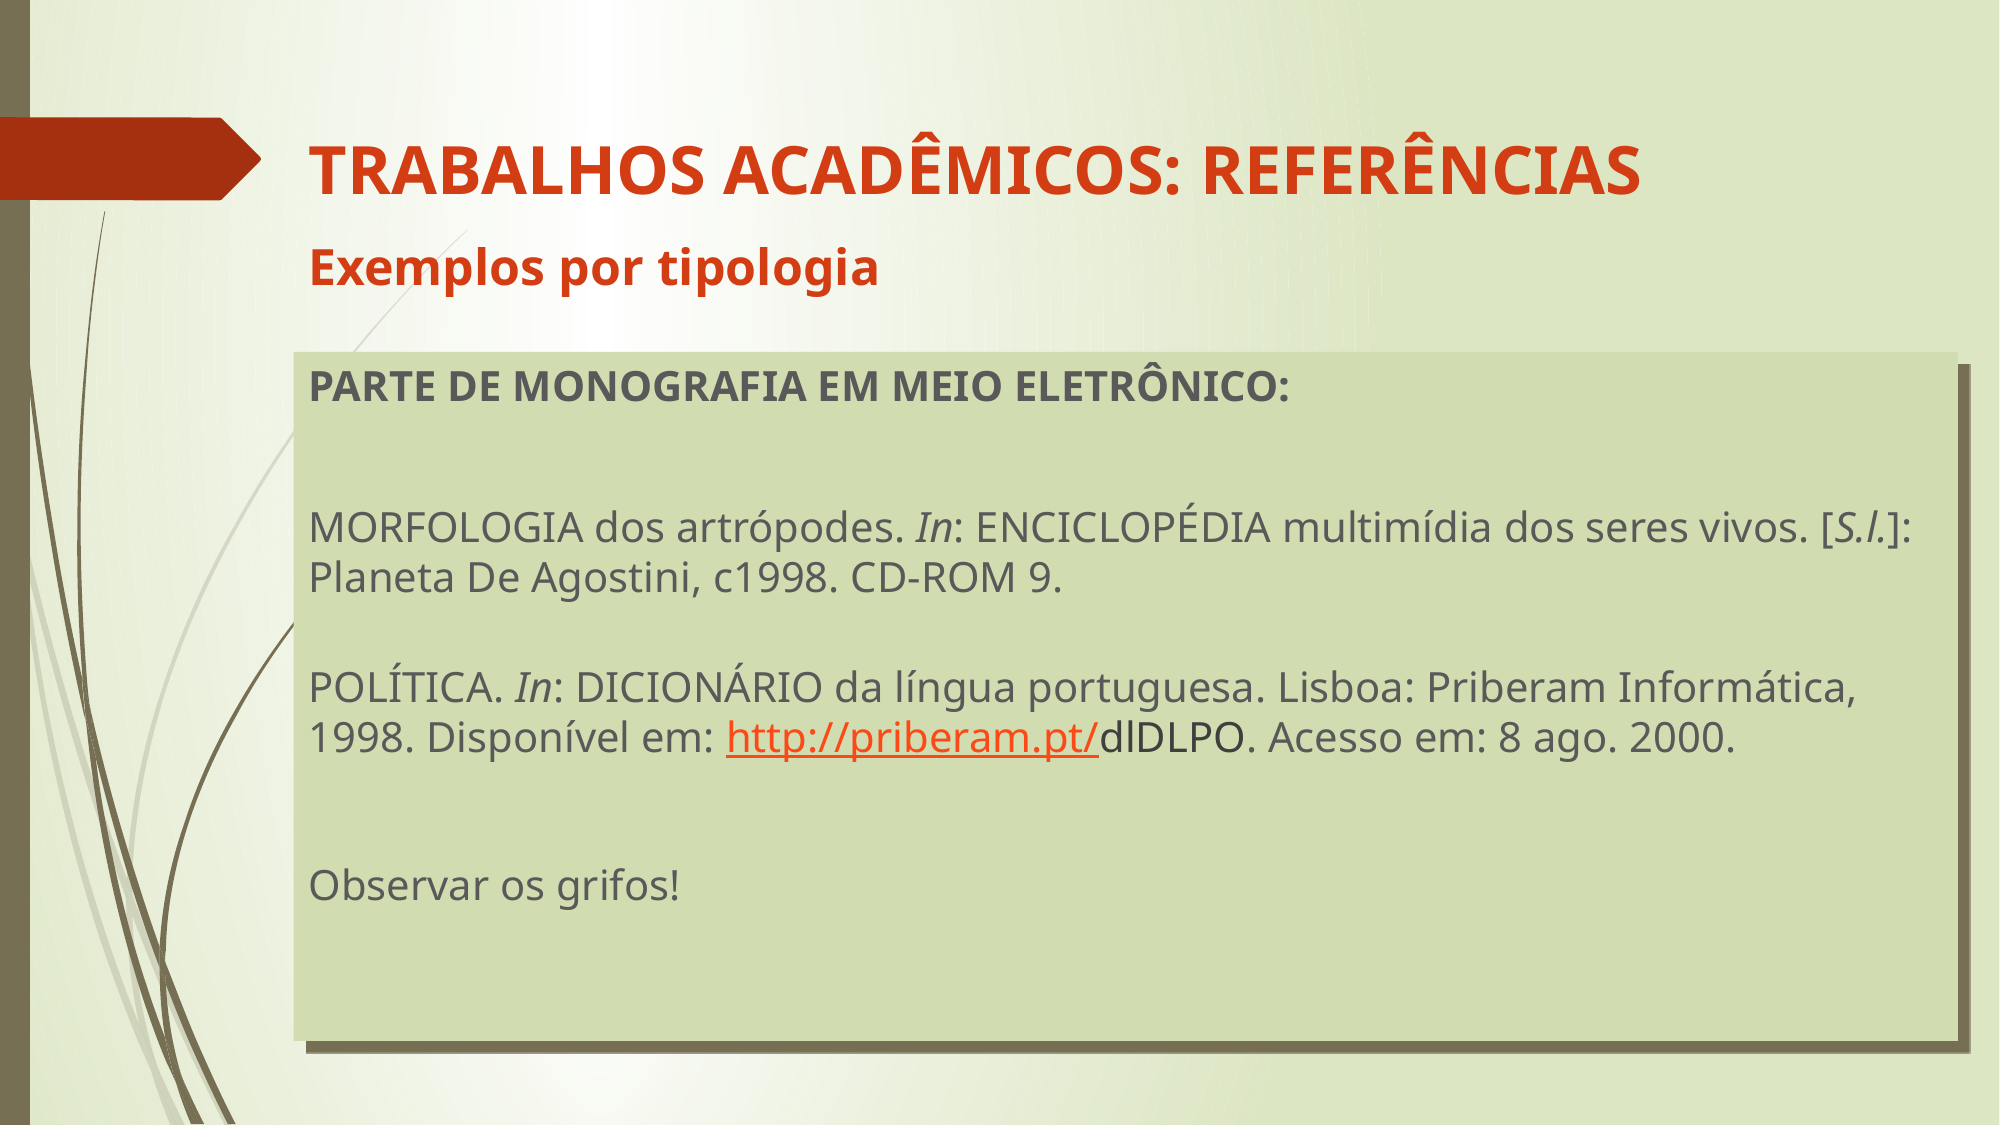

TRABALHOS ACADÊMICOS: REFERÊNCIAS
Exemplos por tipologia
# PARTE DE MONOGRAFIA EM MEIO ELETRÔNICO:
MORFOLOGIA dos artrópodes. In: ENCICLOPÉDIA multimídia dos seres vivos. [S.l.]: Planeta De Agostini, c1998. CD-ROM 9.
POLÍTICA. In: DICIONÁRIO da língua portuguesa. Lisboa: Priberam Informática, 1998. Disponível em: http://priberam.pt/dlDLPO. Acesso em: 8 ago. 2000.
Observar os grifos!